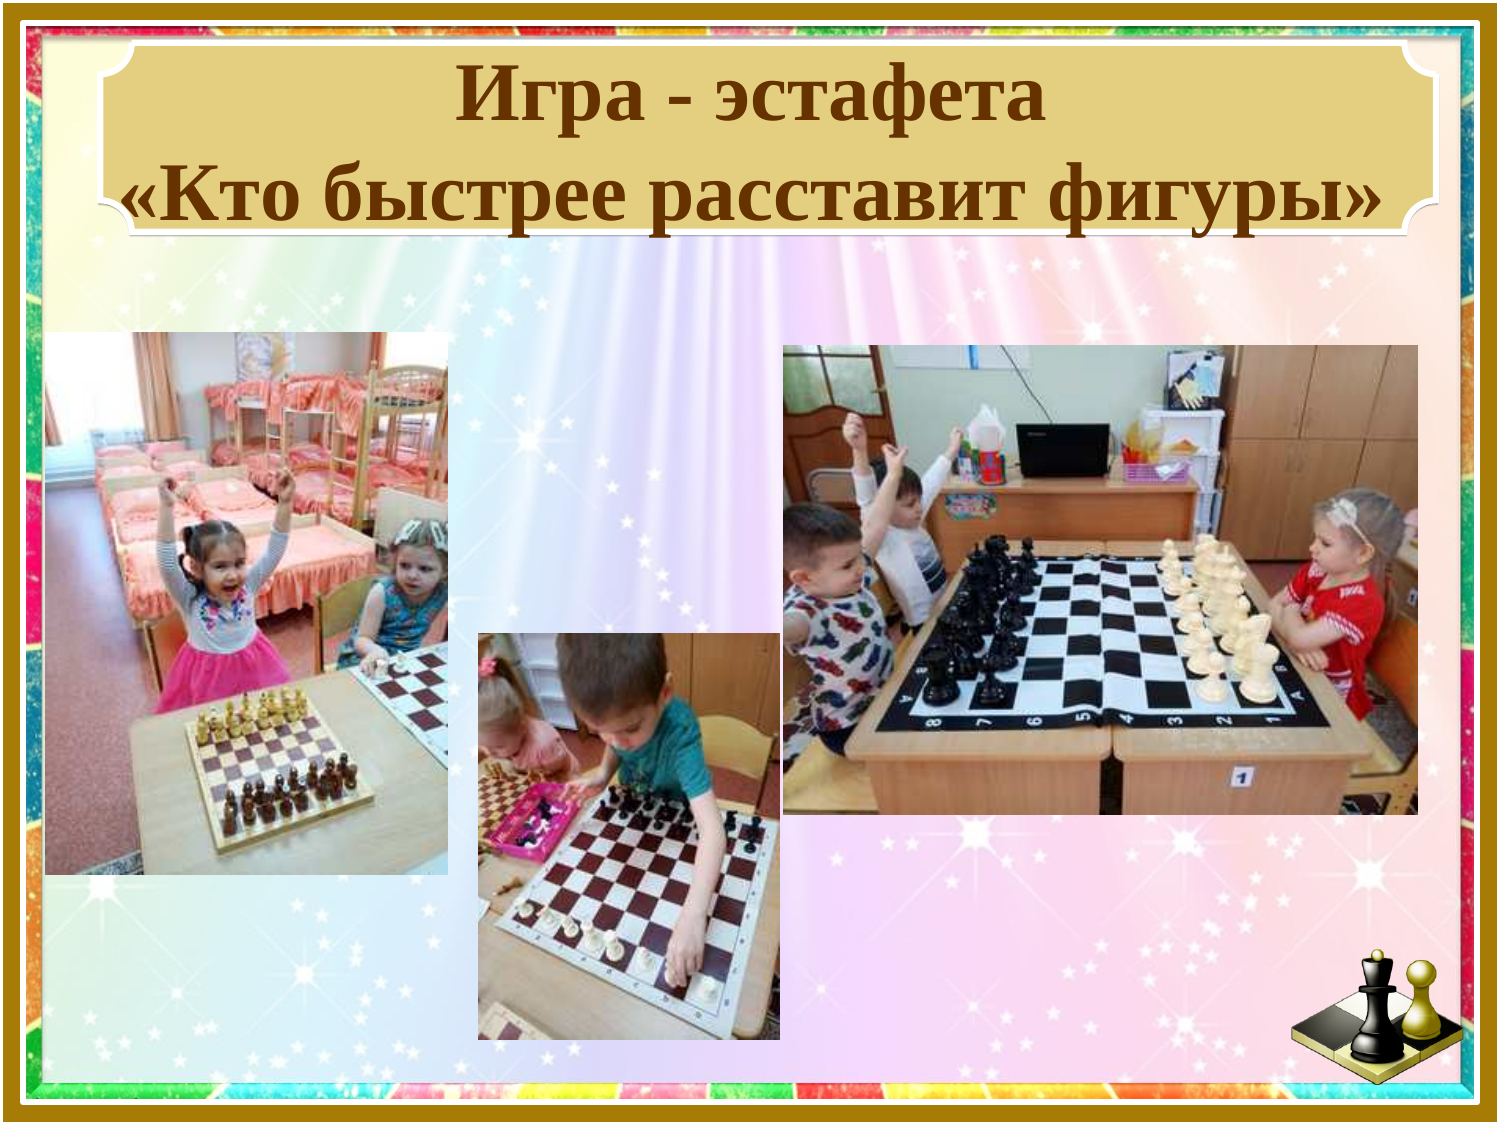

# Игра - эстафета «Кто быстрее расставит фигуры»